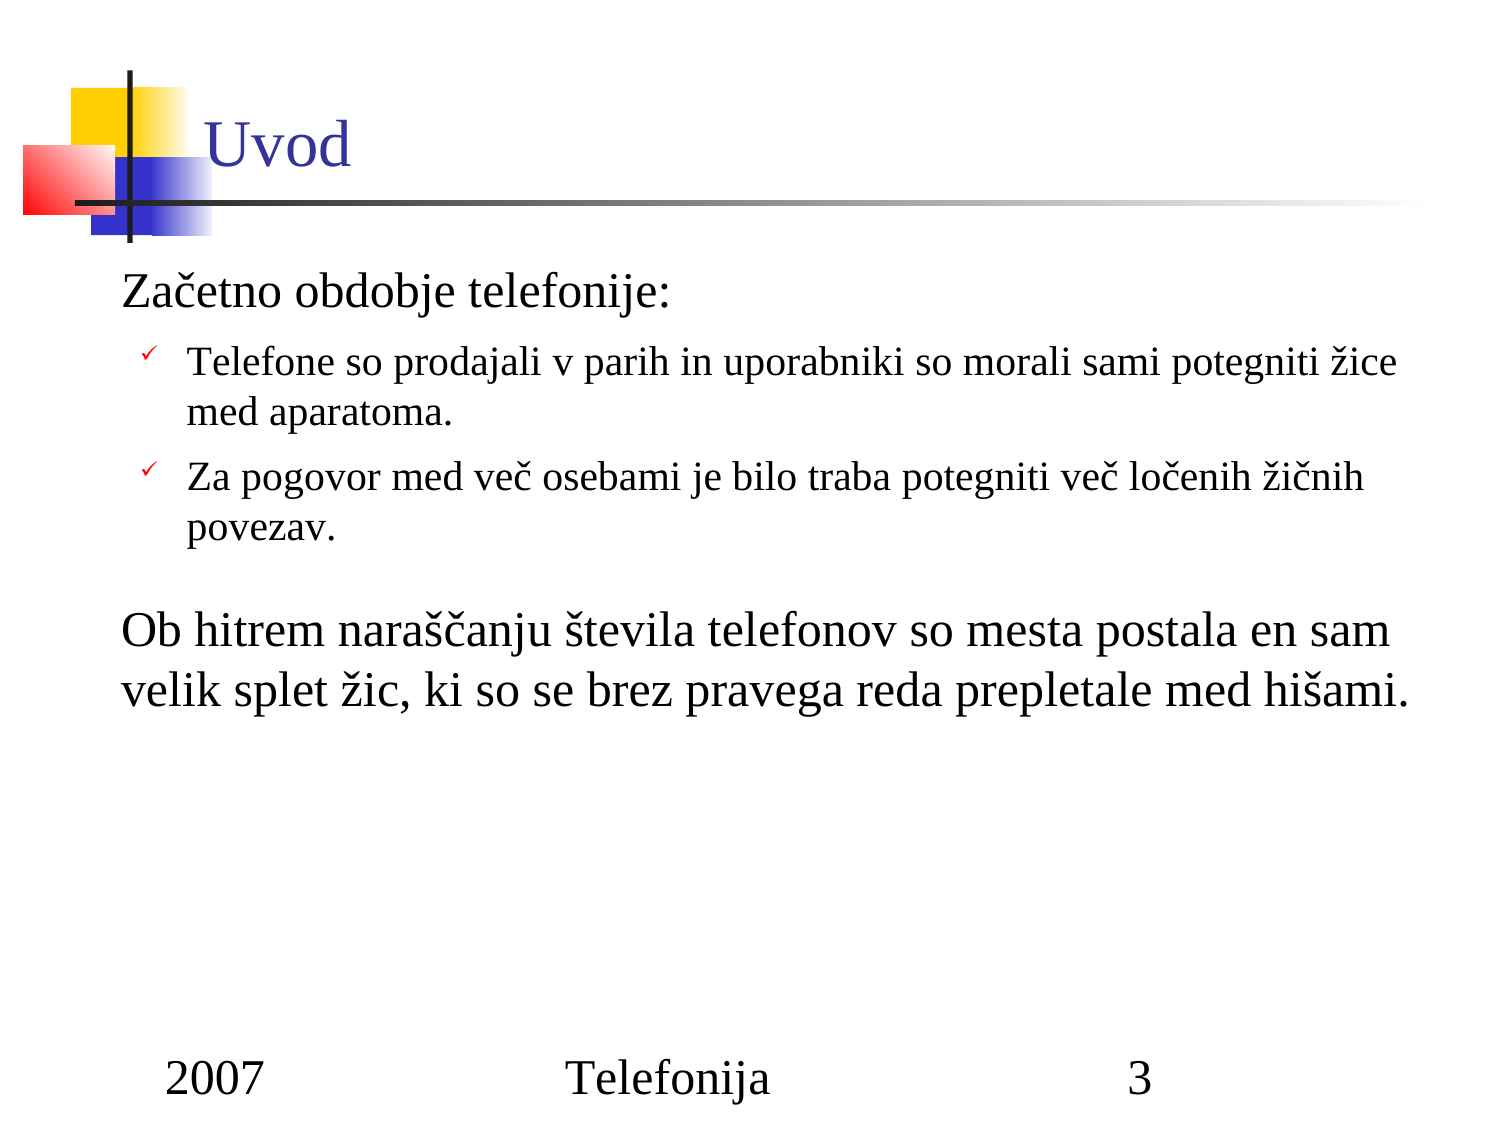

# Uvod
	Začetno obdobje telefonije:
Telefone so prodajali v parih in uporabniki so morali sami potegniti žice med aparatoma.
Za pogovor med več osebami je bilo traba potegniti več ločenih žičnih povezav.
	Ob hitrem naraščanju števila telefonov so mesta postala en sam velik splet žic, ki so se brez pravega reda prepletale med hišami.
2007
Telefonija
3